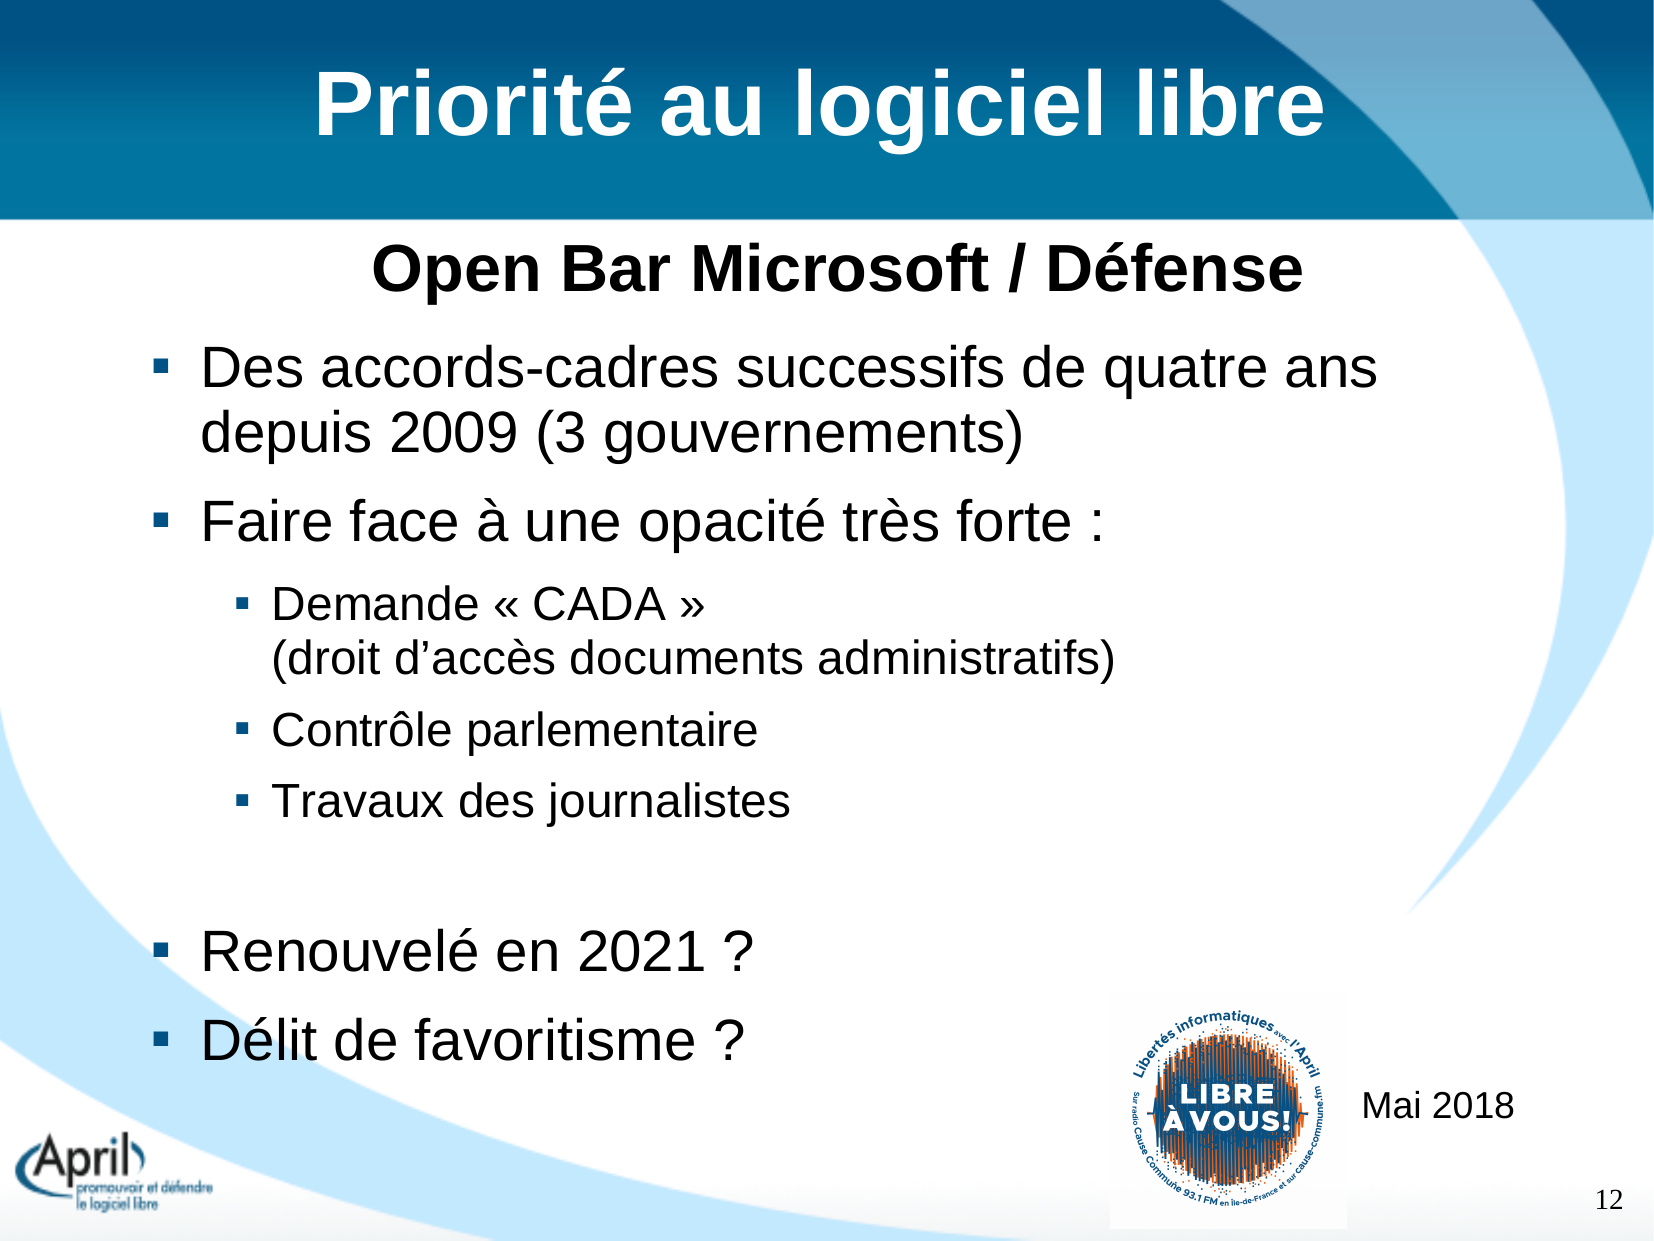

# Priorité au logiciel libre
Open Bar Microsoft / Défense
Des accords-cadres successifs de quatre ans depuis 2009 (3 gouvernements)
Faire face à une opacité très forte :
Demande « CADA »
(droit d’accès documents administratifs)
Contrôle parlementaire
Travaux des journalistes
Renouvelé en 2021 ?
Délit de favoritisme ?
Mai 2018
12